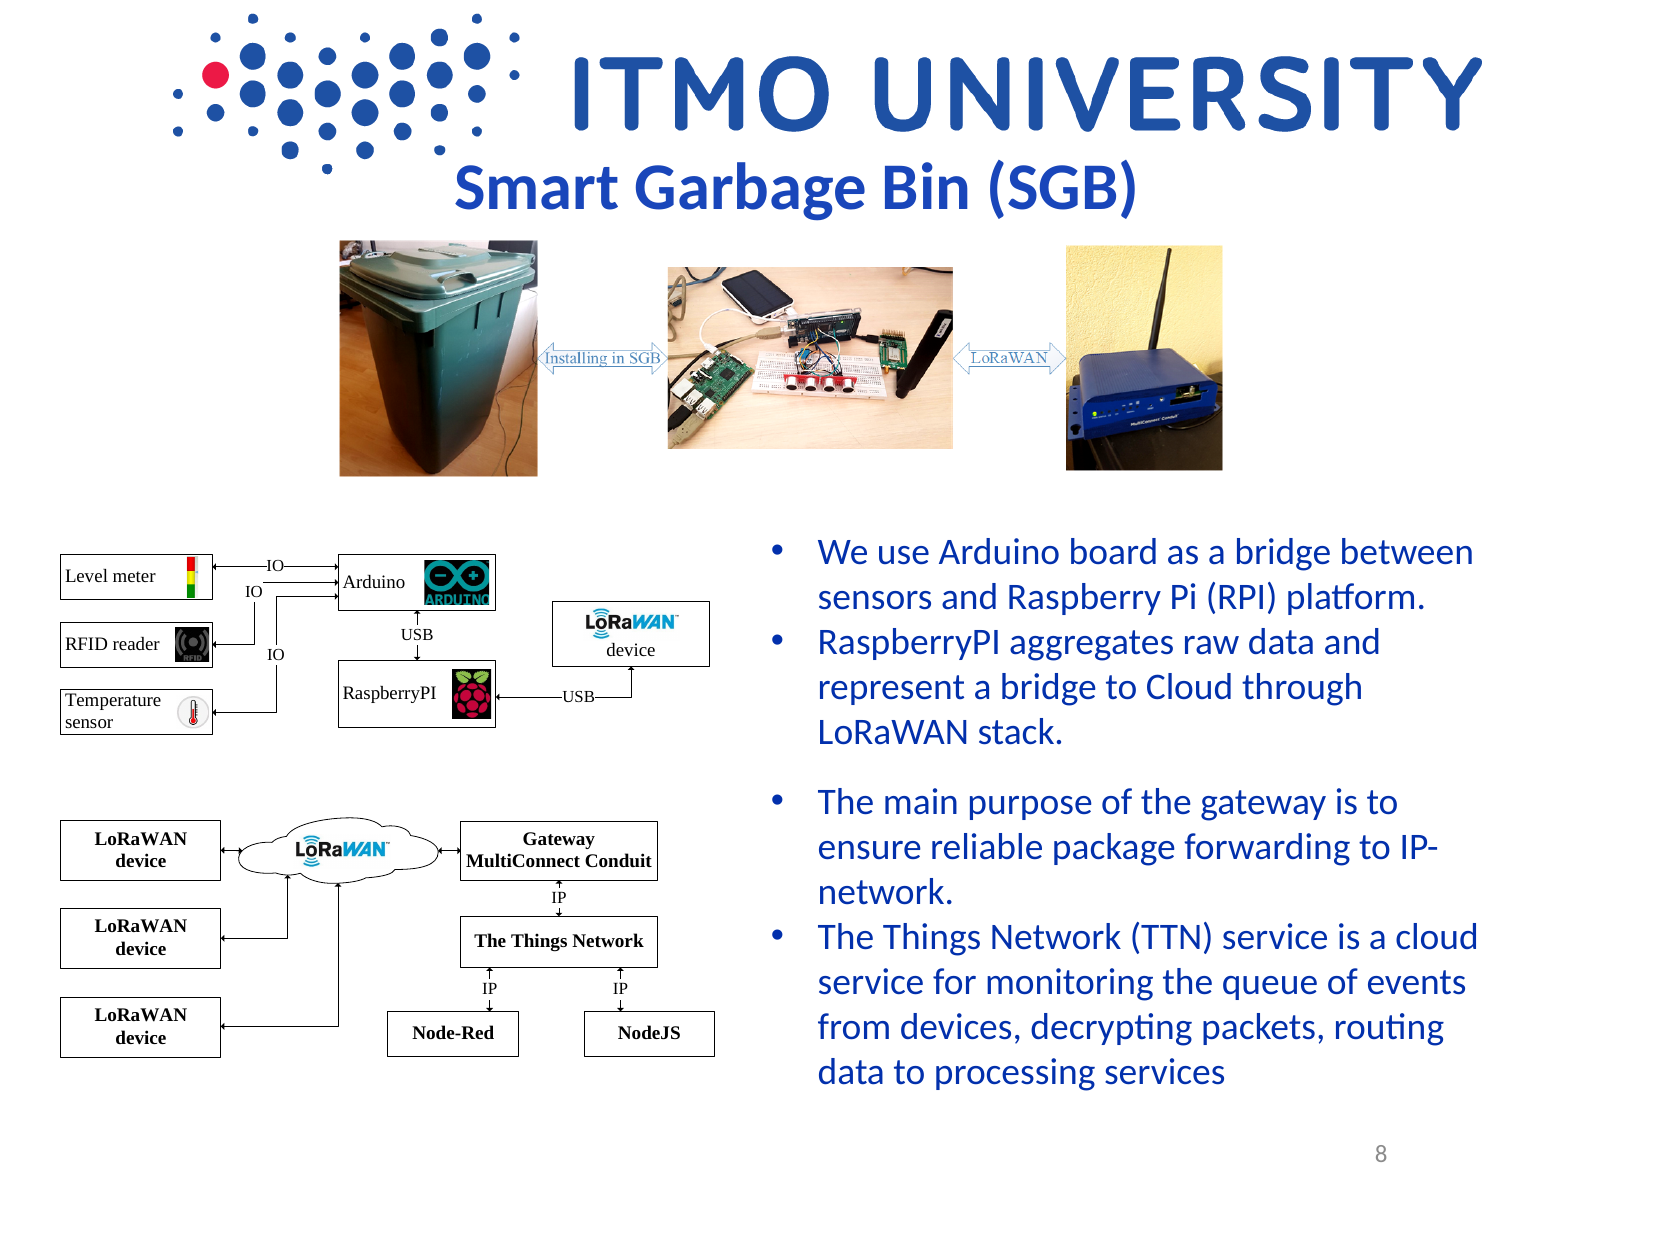

# Smart Garbage Bin (SGB)
We use Arduino board as a bridge between sensors and Raspberry Pi (RPI) platform.
RaspberryPI aggregates raw data and represent a bridge to Cloud through LoRaWAN stack.
The main purpose of the gateway is to ensure reliable package forwarding to IP-network.
The Things Network (TTN) service is a cloud service for monitoring the queue of events from devices, decrypting packets, routing data to processing services